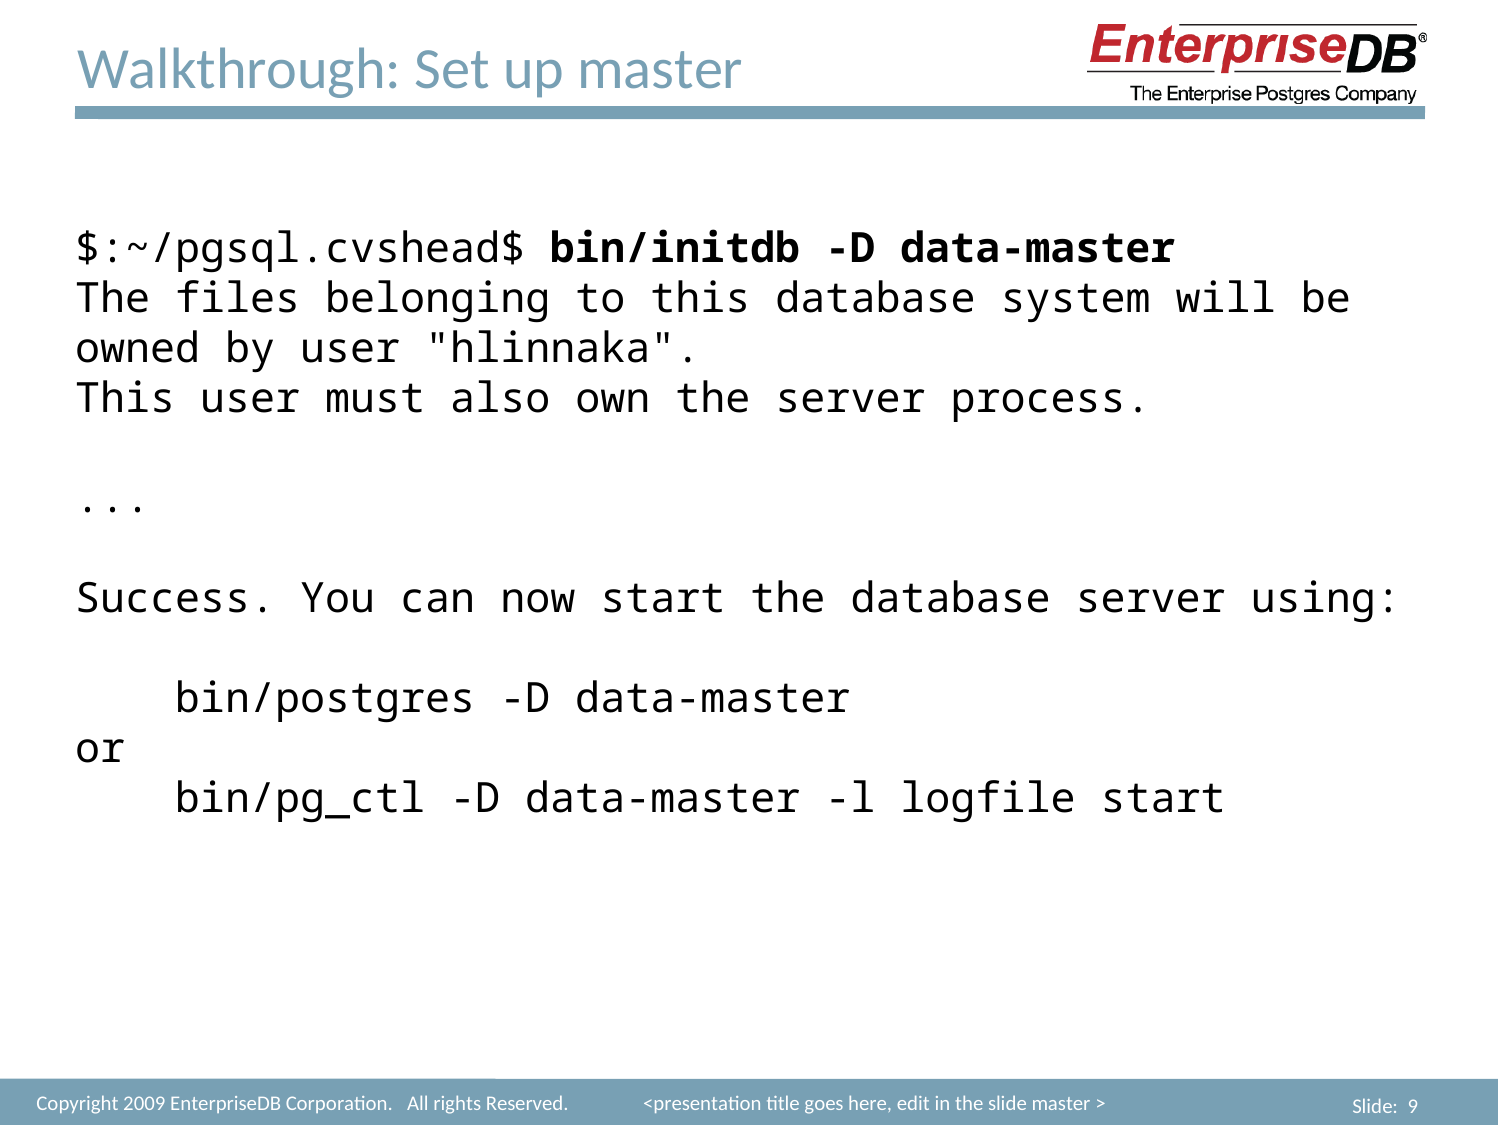

# Walkthrough: Set up master
$:~/pgsql.cvshead$ bin/initdb -D data-master
The files belonging to this database system will be owned by user "hlinnaka".
This user must also own the server process.
...
Success. You can now start the database server using:
 bin/postgres -D data-master
or
 bin/pg_ctl -D data-master -l logfile start